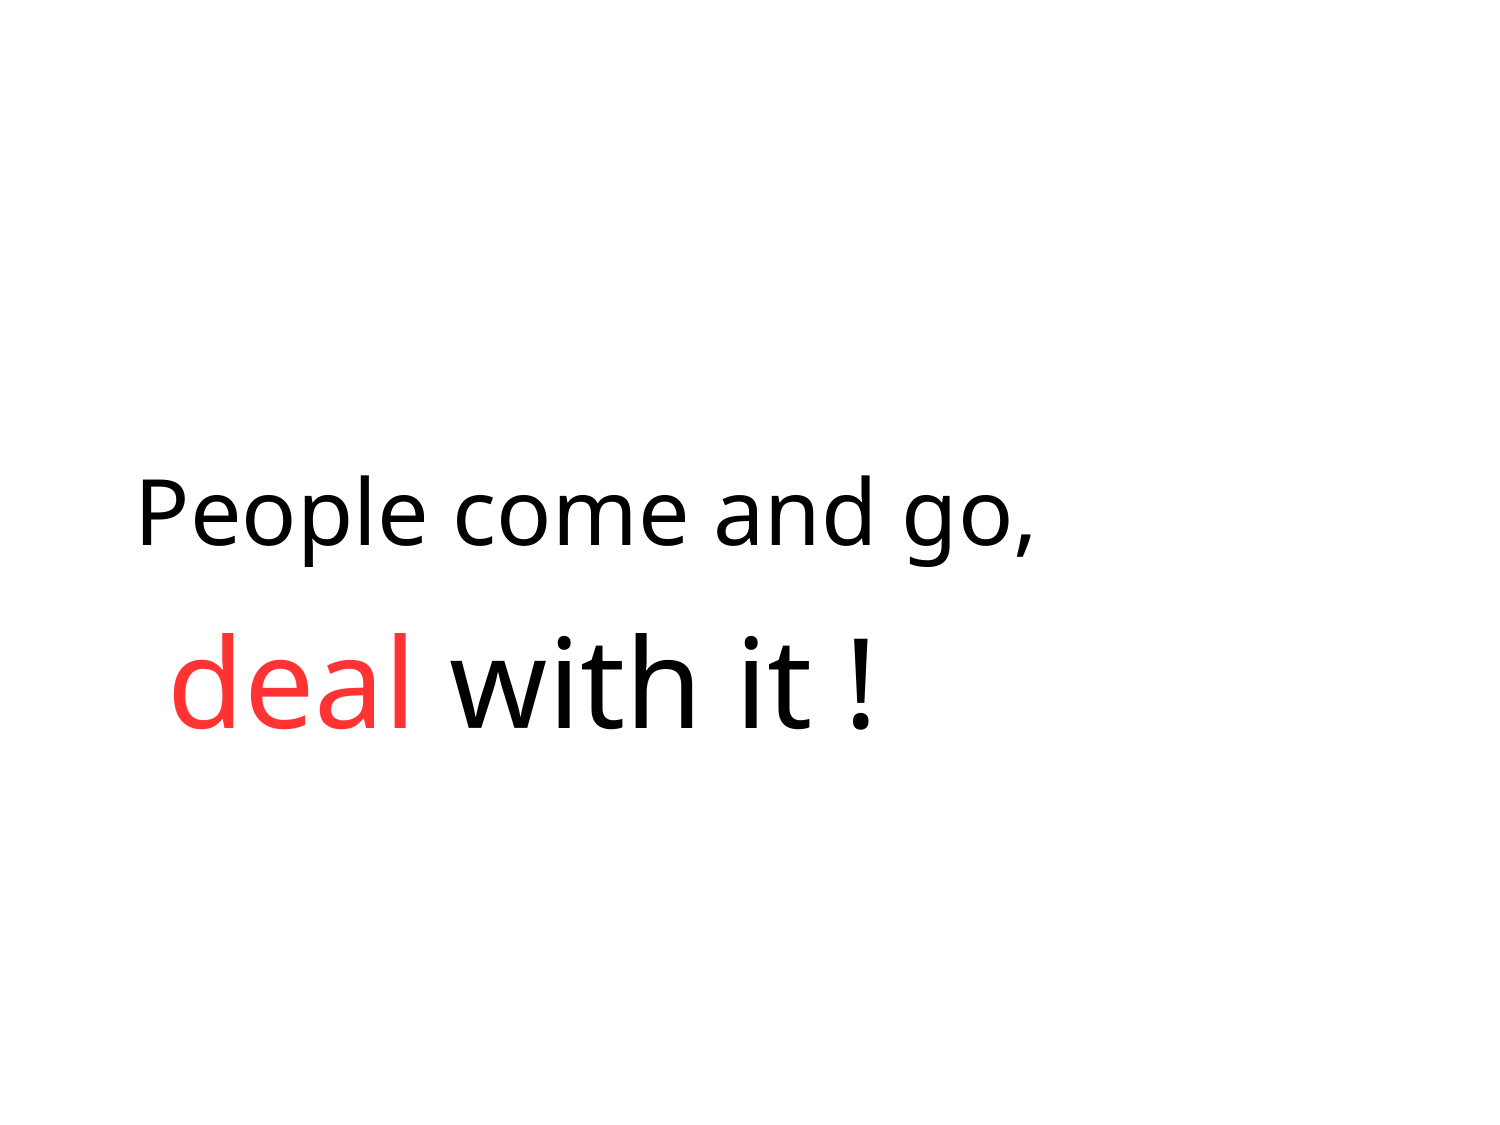

People come and go,
 deal with it !